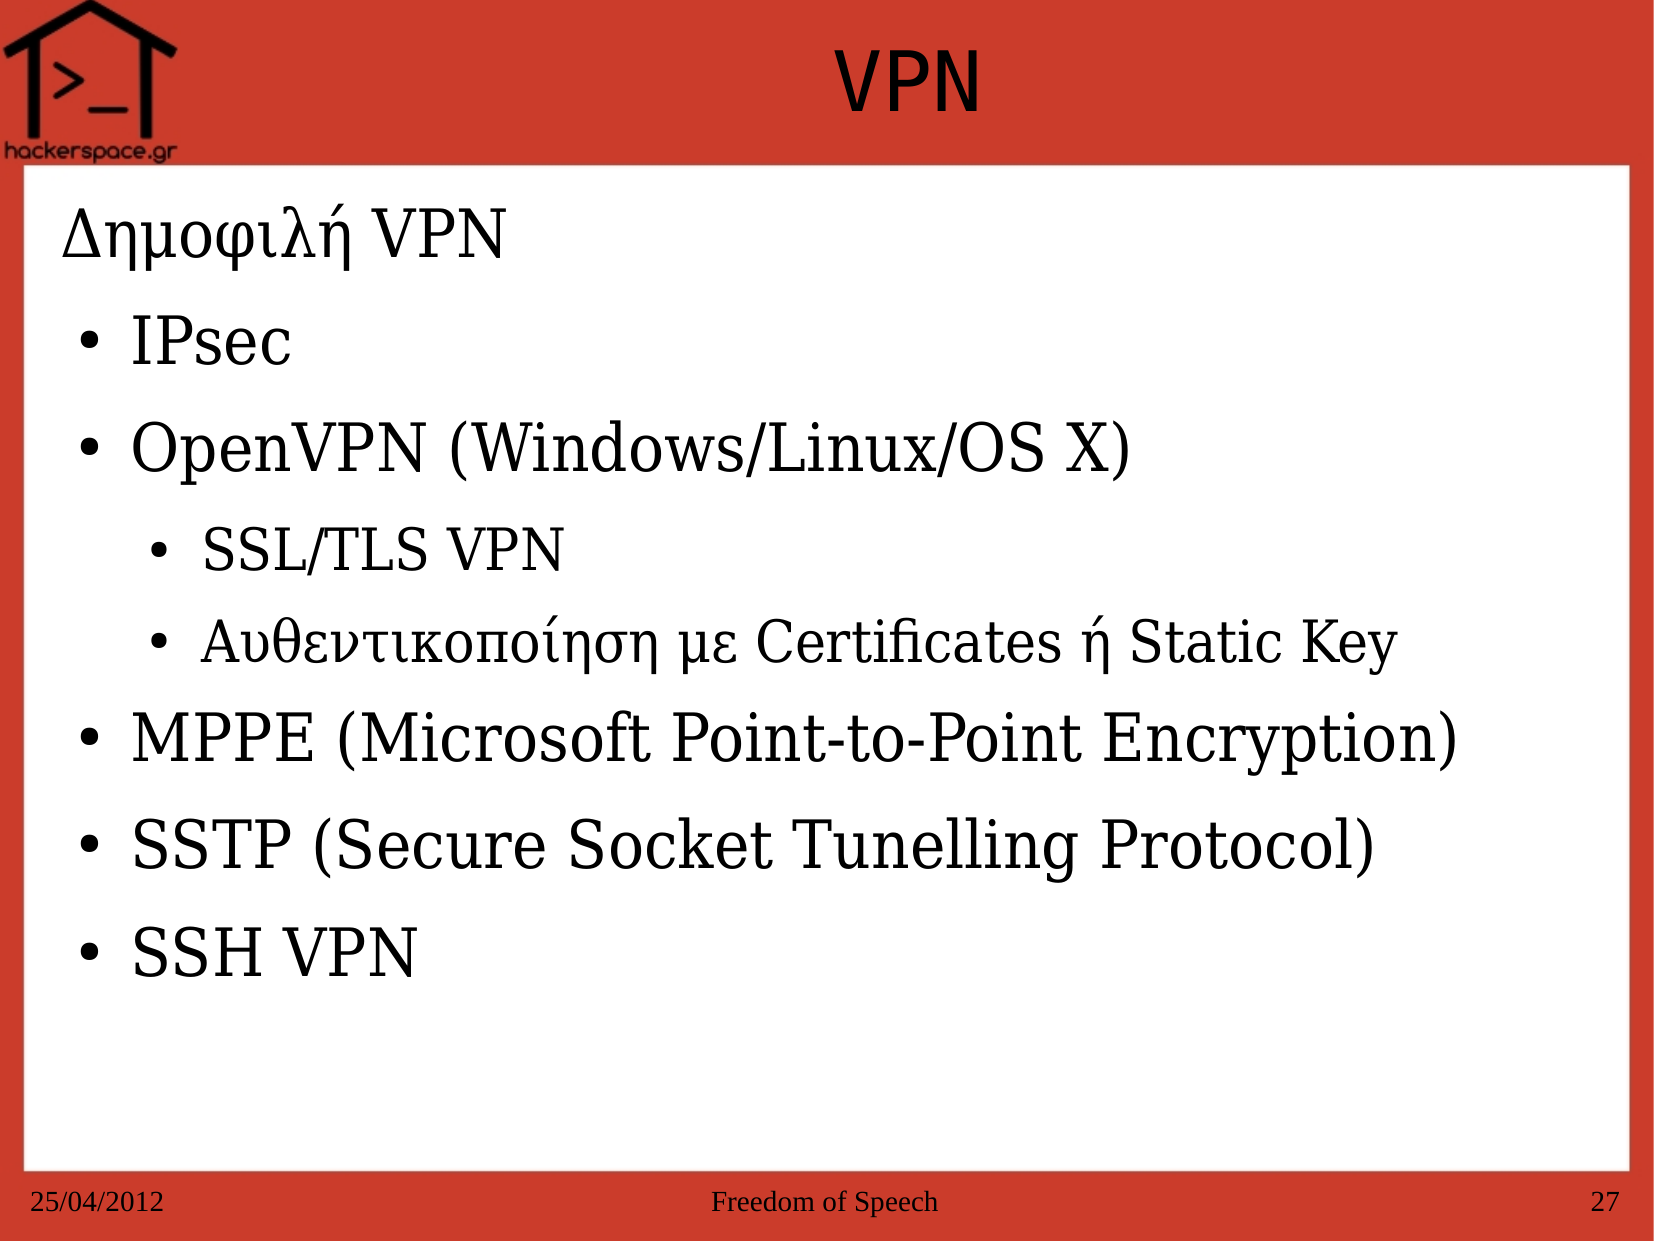

# VPN
Δημοφιλή VPN
IPsec
OpenVPN (Windows/Linux/OS X)
SSL/TLS VPN
Αυθεντικοποίηση με Certificates ή Static Key
MPPE (Microsoft Point-to-Point Encryption)
SSTP (Secure Socket Tunelling Protocol)
SSH VPN
25/04/2012
Freedom of Speech
27